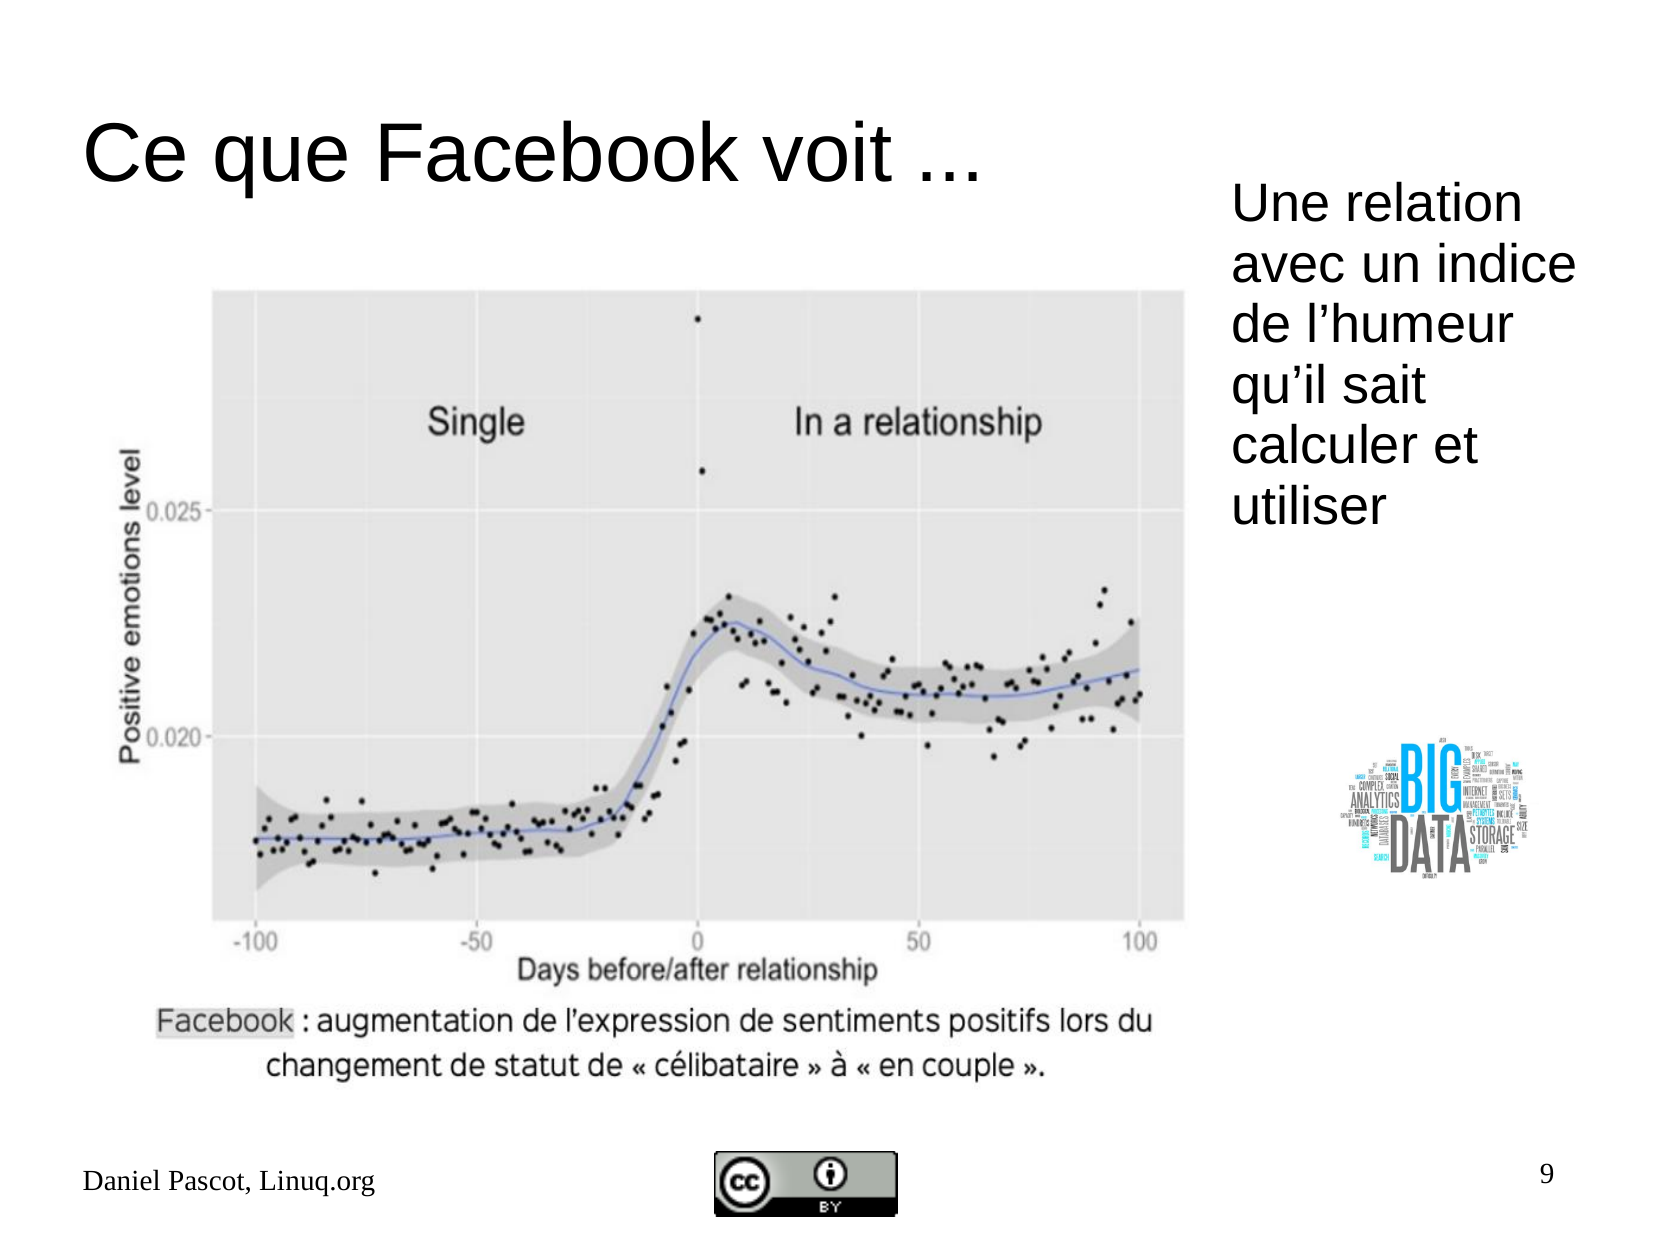

# Ce que Facebook voit ...
Une relation avec un indice de l’humeur qu’il sait calculer et utiliser
9
15-08- 2018